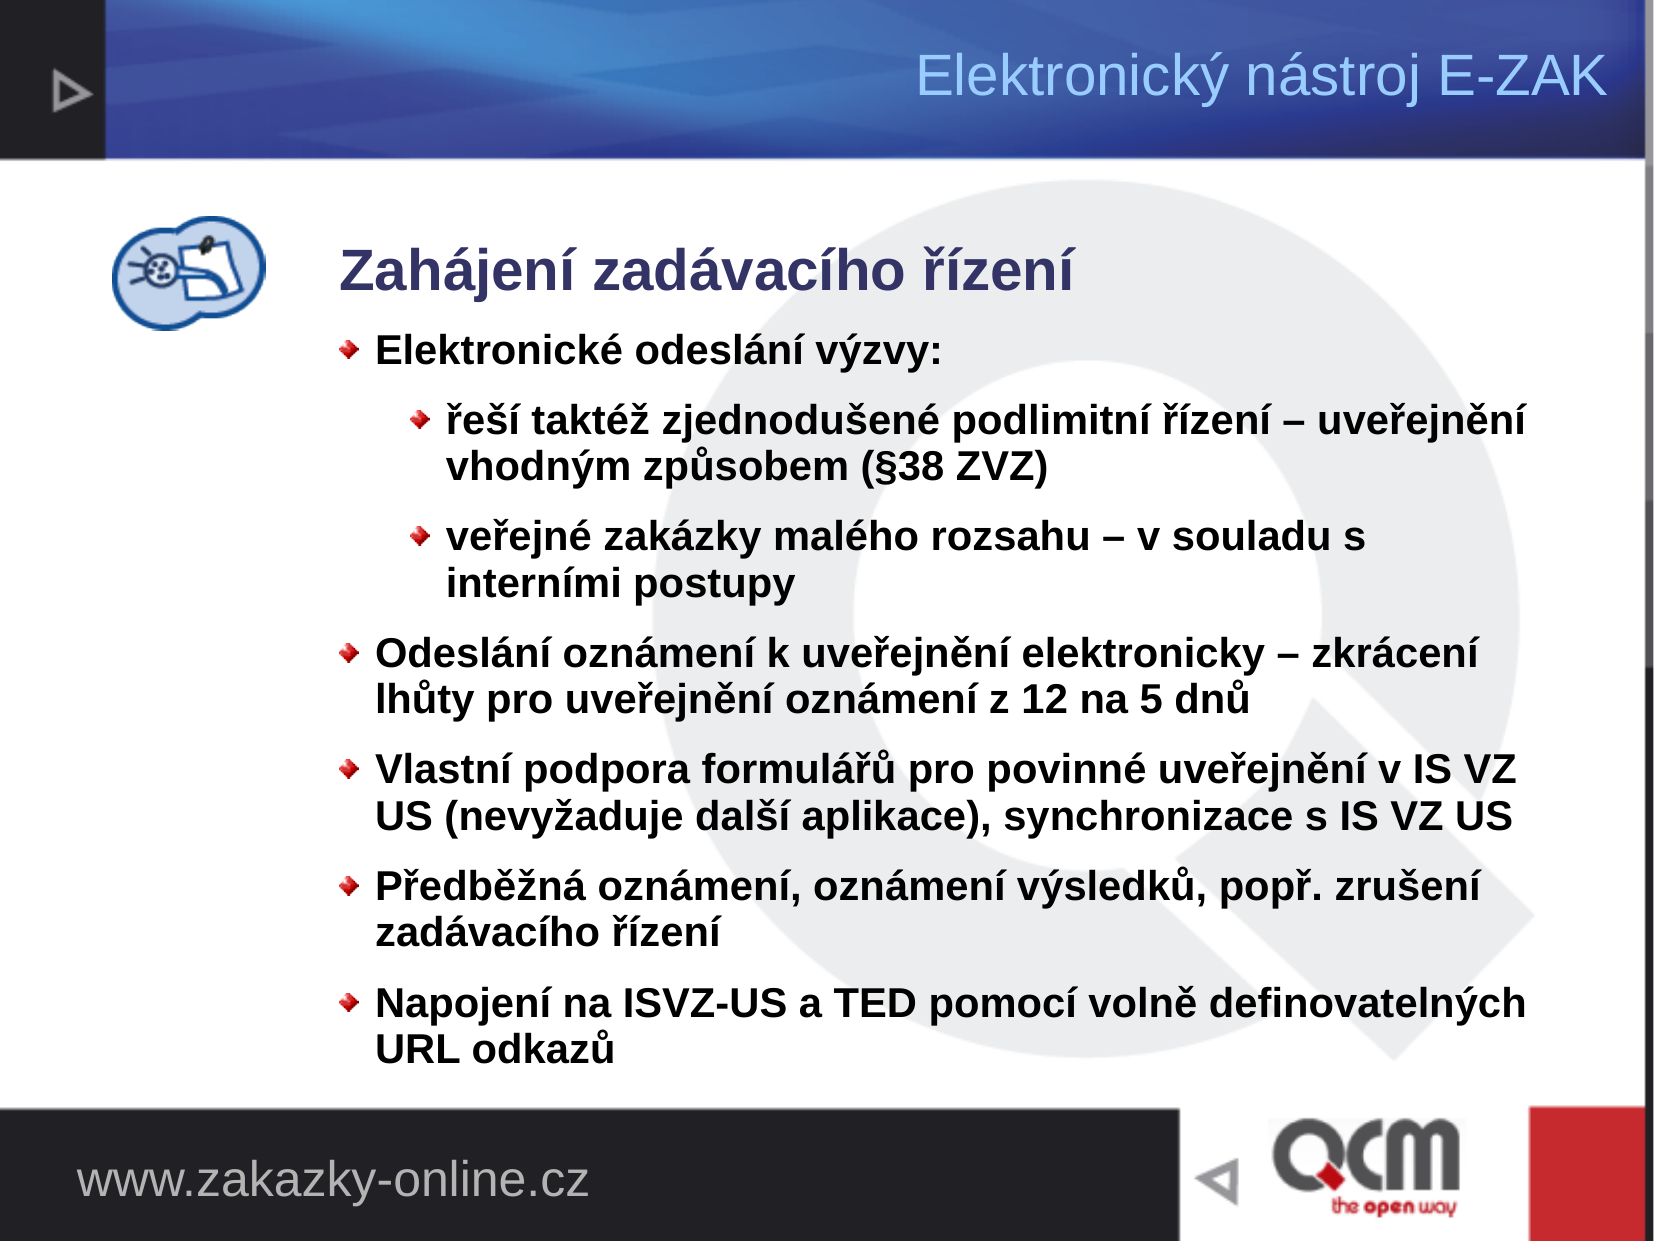

Zahájení zadávacího řízení
Elektronické odeslání výzvy:
řeší taktéž zjednodušené podlimitní řízení – uveřejnění vhodným způsobem (§38 ZVZ)
veřejné zakázky malého rozsahu – v souladu s interními postupy
Odeslání oznámení k uveřejnění elektronicky – zkrácení lhůty pro uveřejnění oznámení z 12 na 5 dnů
Vlastní podpora formulářů pro povinné uveřejnění v IS VZ US (nevyžaduje další aplikace), synchronizace s IS VZ US
Předběžná oznámení, oznámení výsledků, popř. zrušení zadávacího řízení
Napojení na ISVZ-US a TED pomocí volně definovatelných URL odkazů